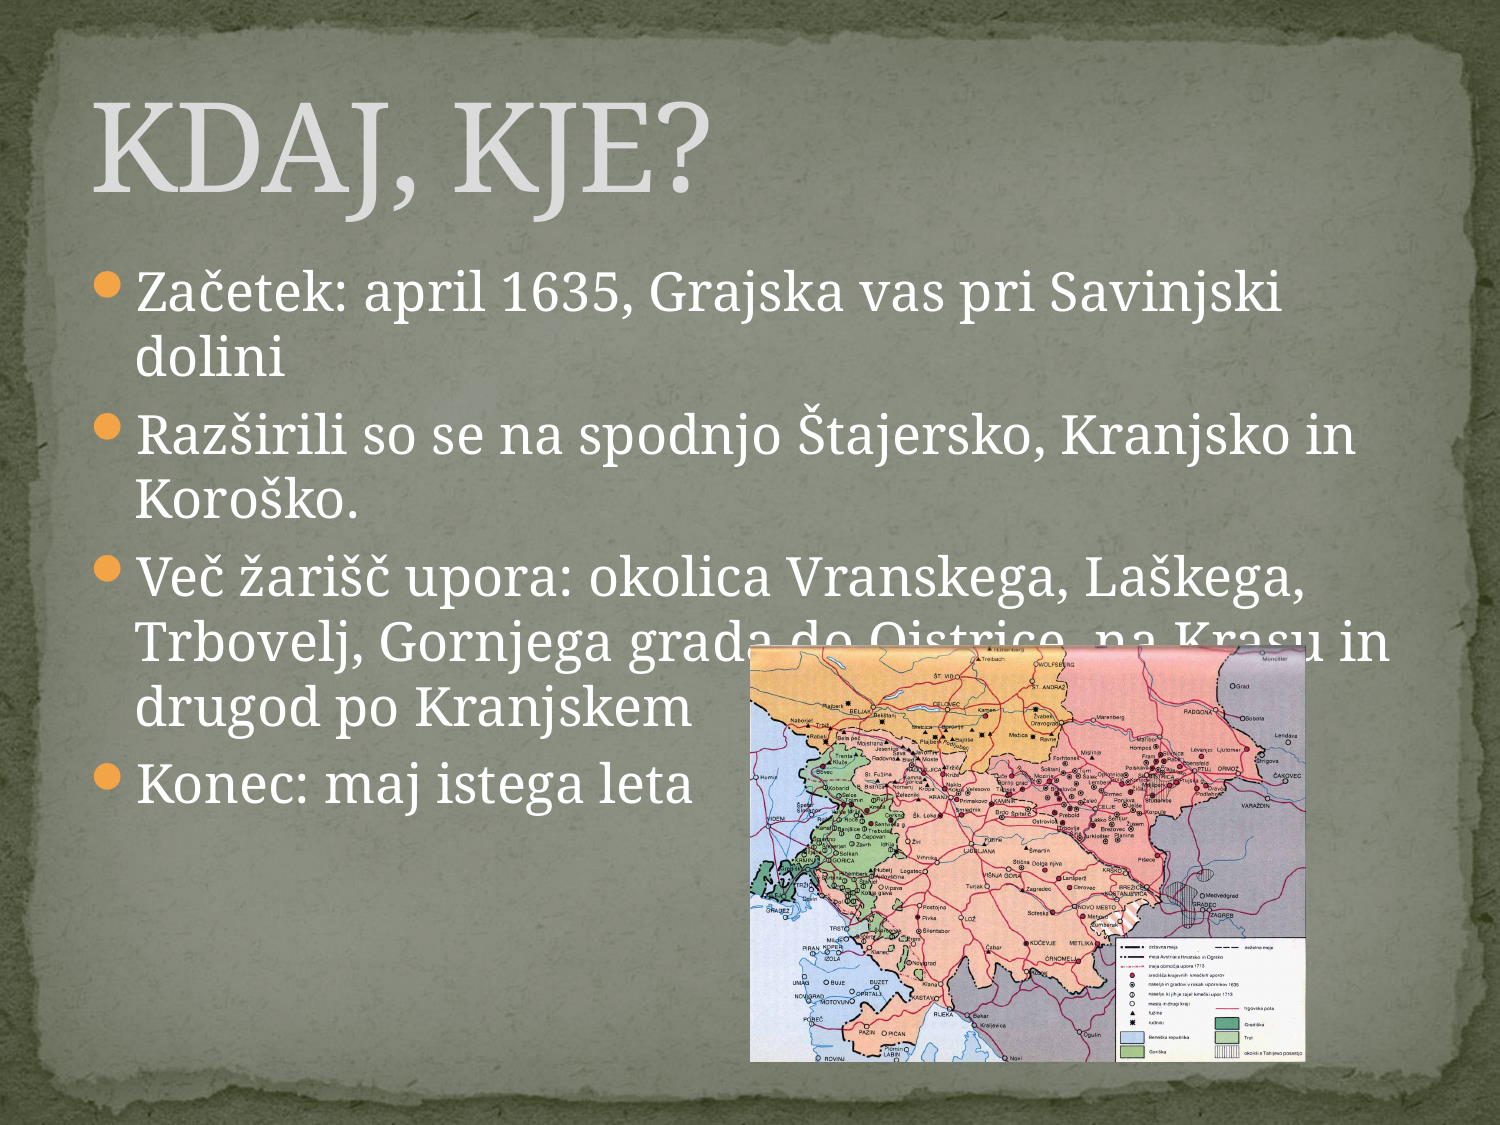

KDAJ, KJE?
# Začetek: april 1635, Grajska vas pri Savinjski dolini
Razširili so se na spodnjo Štajersko, Kranjsko in Koroško.
Več žarišč upora: okolica Vranskega, Laškega, Trbovelj, Gornjega grada do Ojstrice, na Krasu in drugod po Kranjskem
Konec: maj istega leta